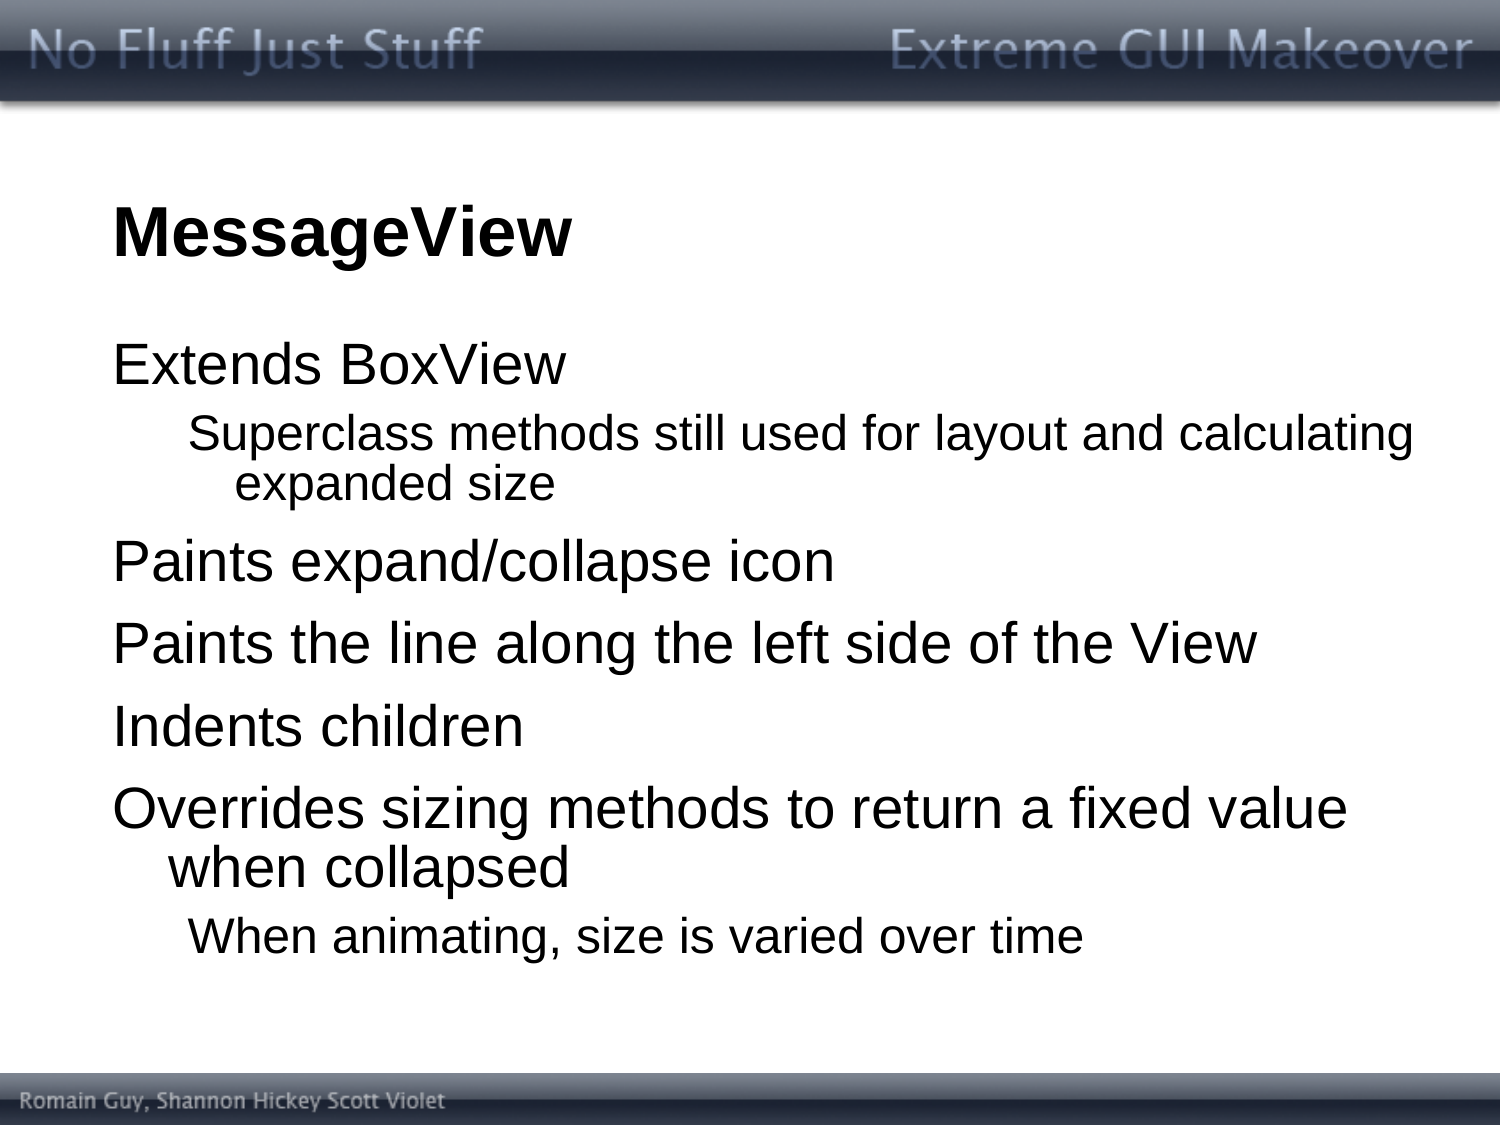

# MessageView
Extends BoxView
Superclass methods still used for layout and calculating expanded size
Paints expand/collapse icon
Paints the line along the left side of the View
Indents children
Overrides sizing methods to return a fixed value when collapsed
When animating, size is varied over time